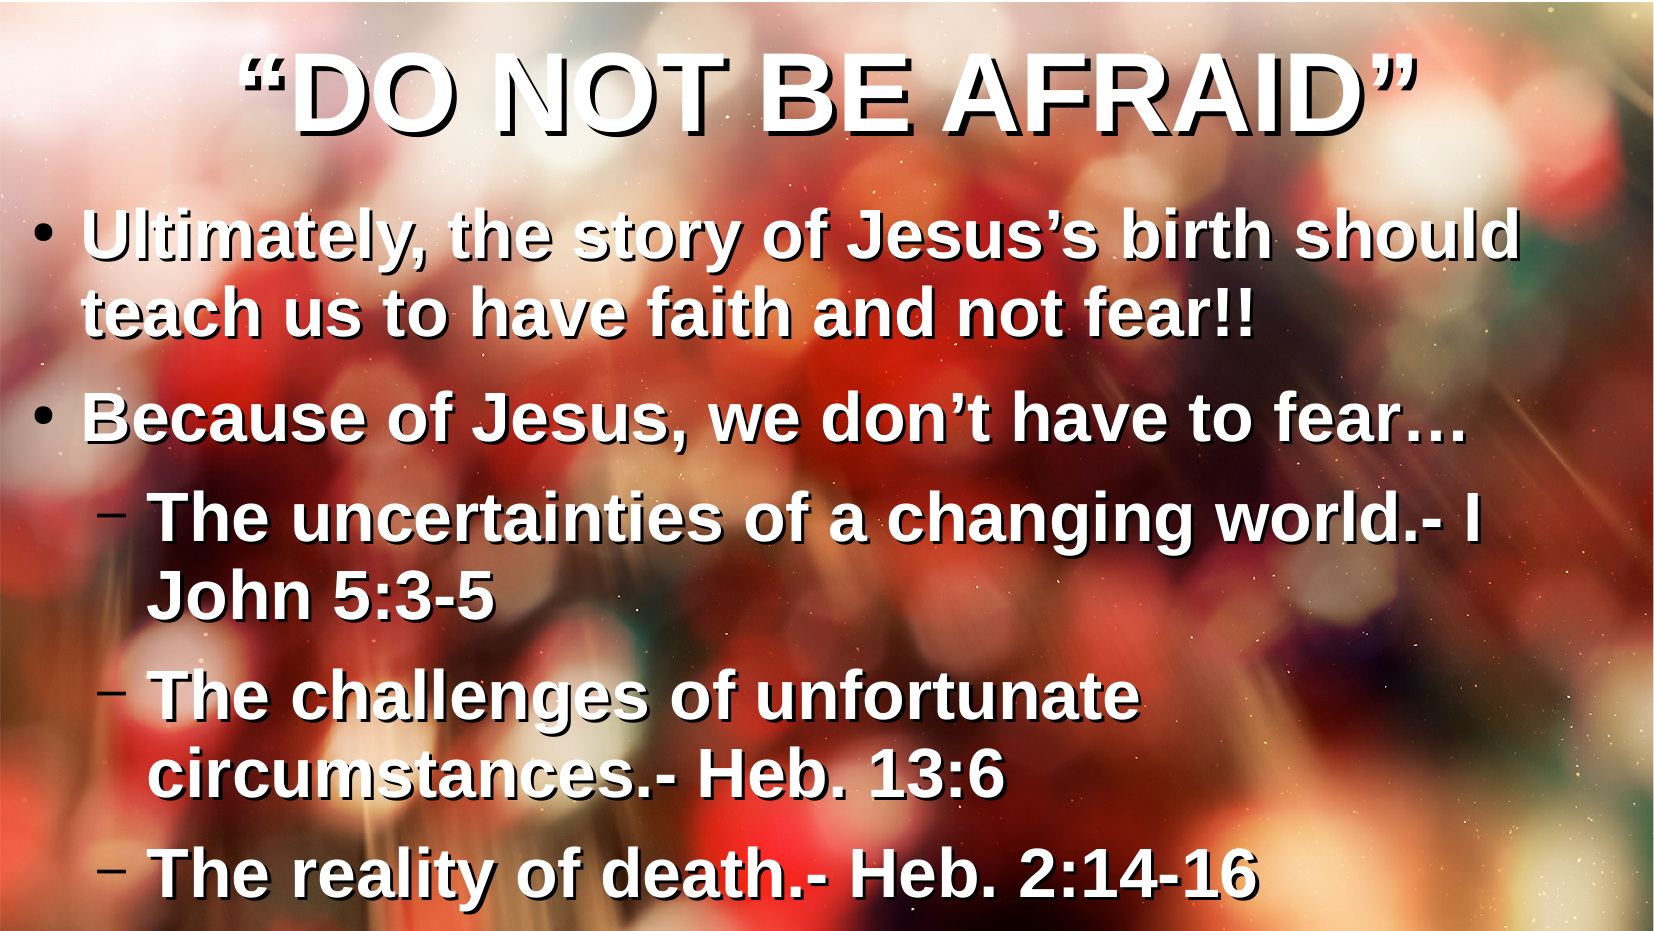

# “DO NOT BE AFRAID”
Ultimately, the story of Jesus’s birth should teach us to have faith and not fear!!
Because of Jesus, we don’t have to fear…
The uncertainties of a changing world.- I John 5:3-5
The challenges of unfortunate circumstances.- Heb. 13:6
The reality of death.- Heb. 2:14-16